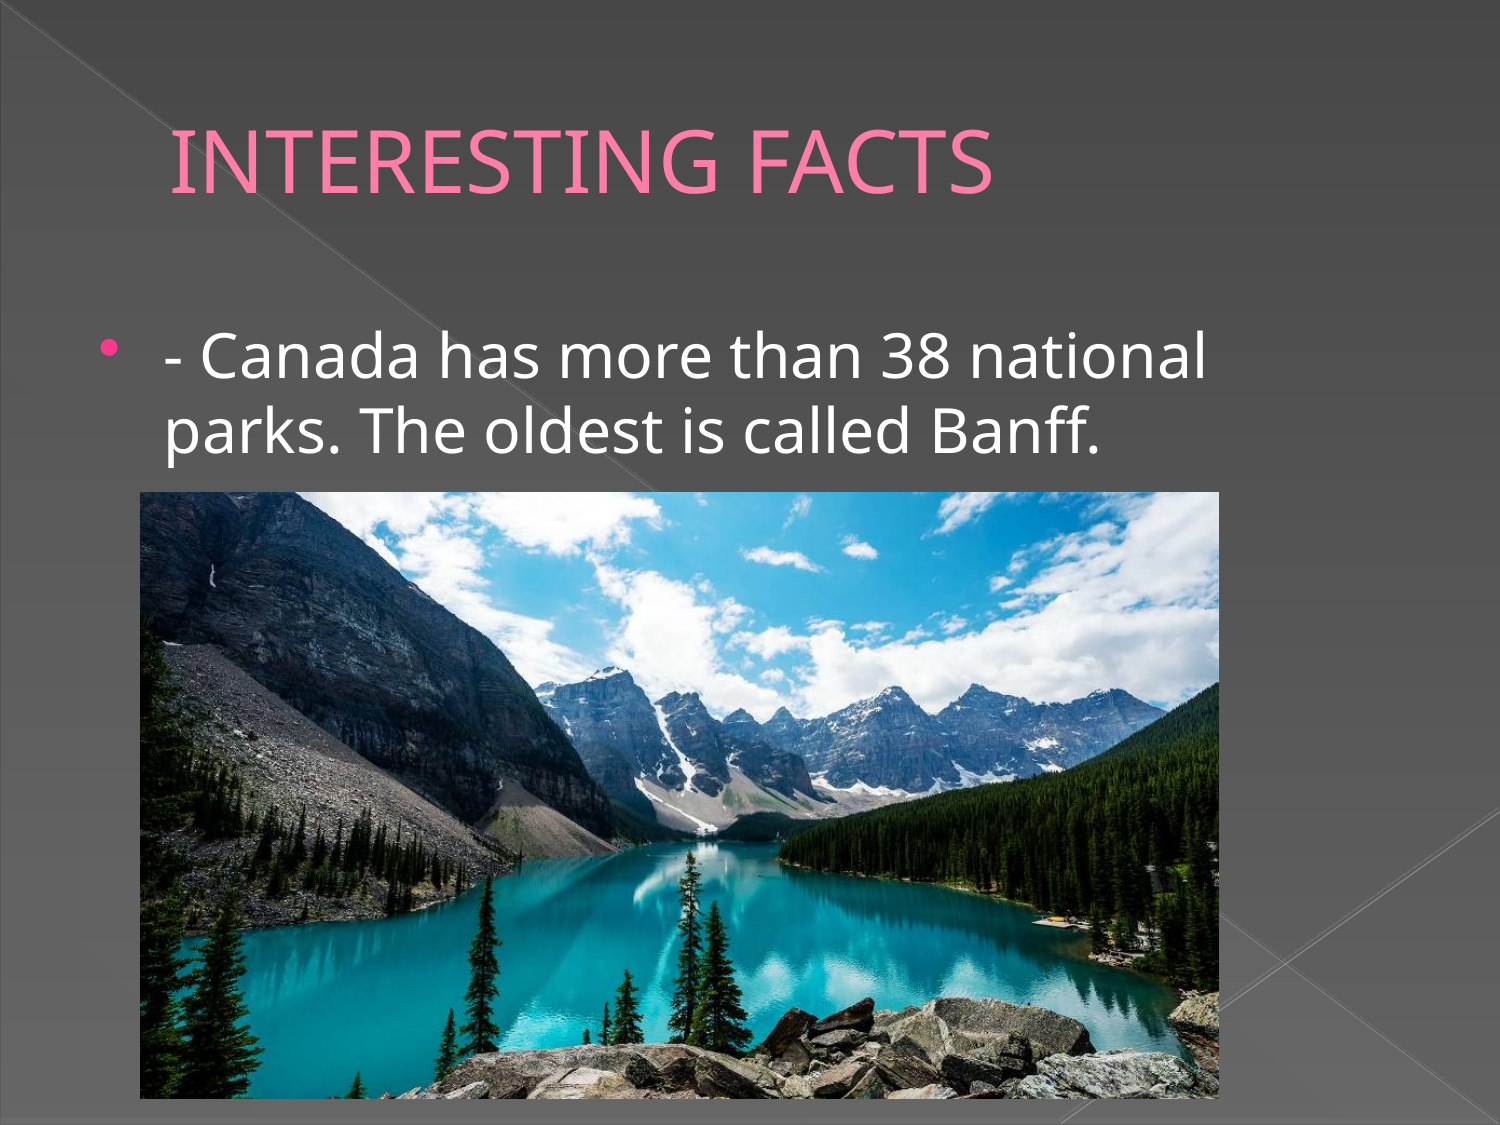

# INTERESTING FACTS
- Canada has more than 38 national parks. The oldest is called Banff.